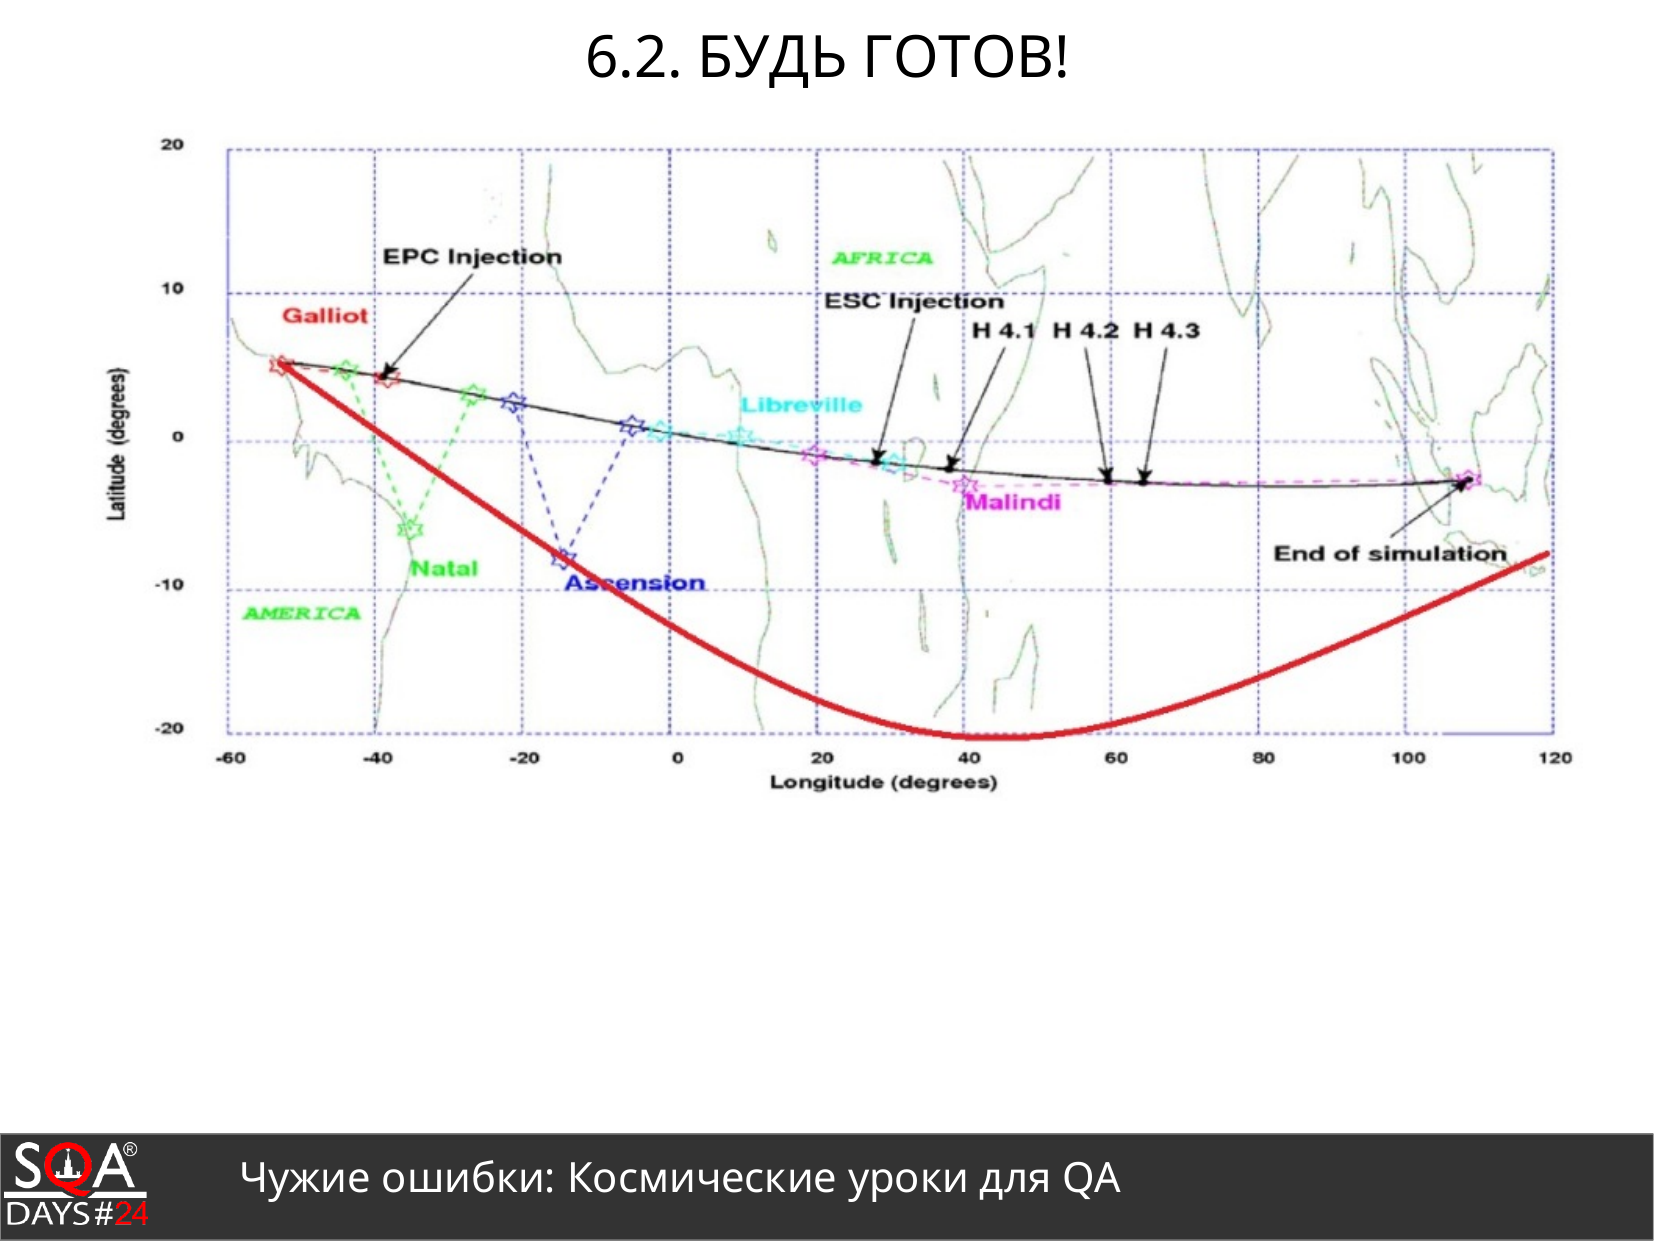

6.2. БУДЬ ГОТОВ!
Чужие ошибки: Космические уроки для QA